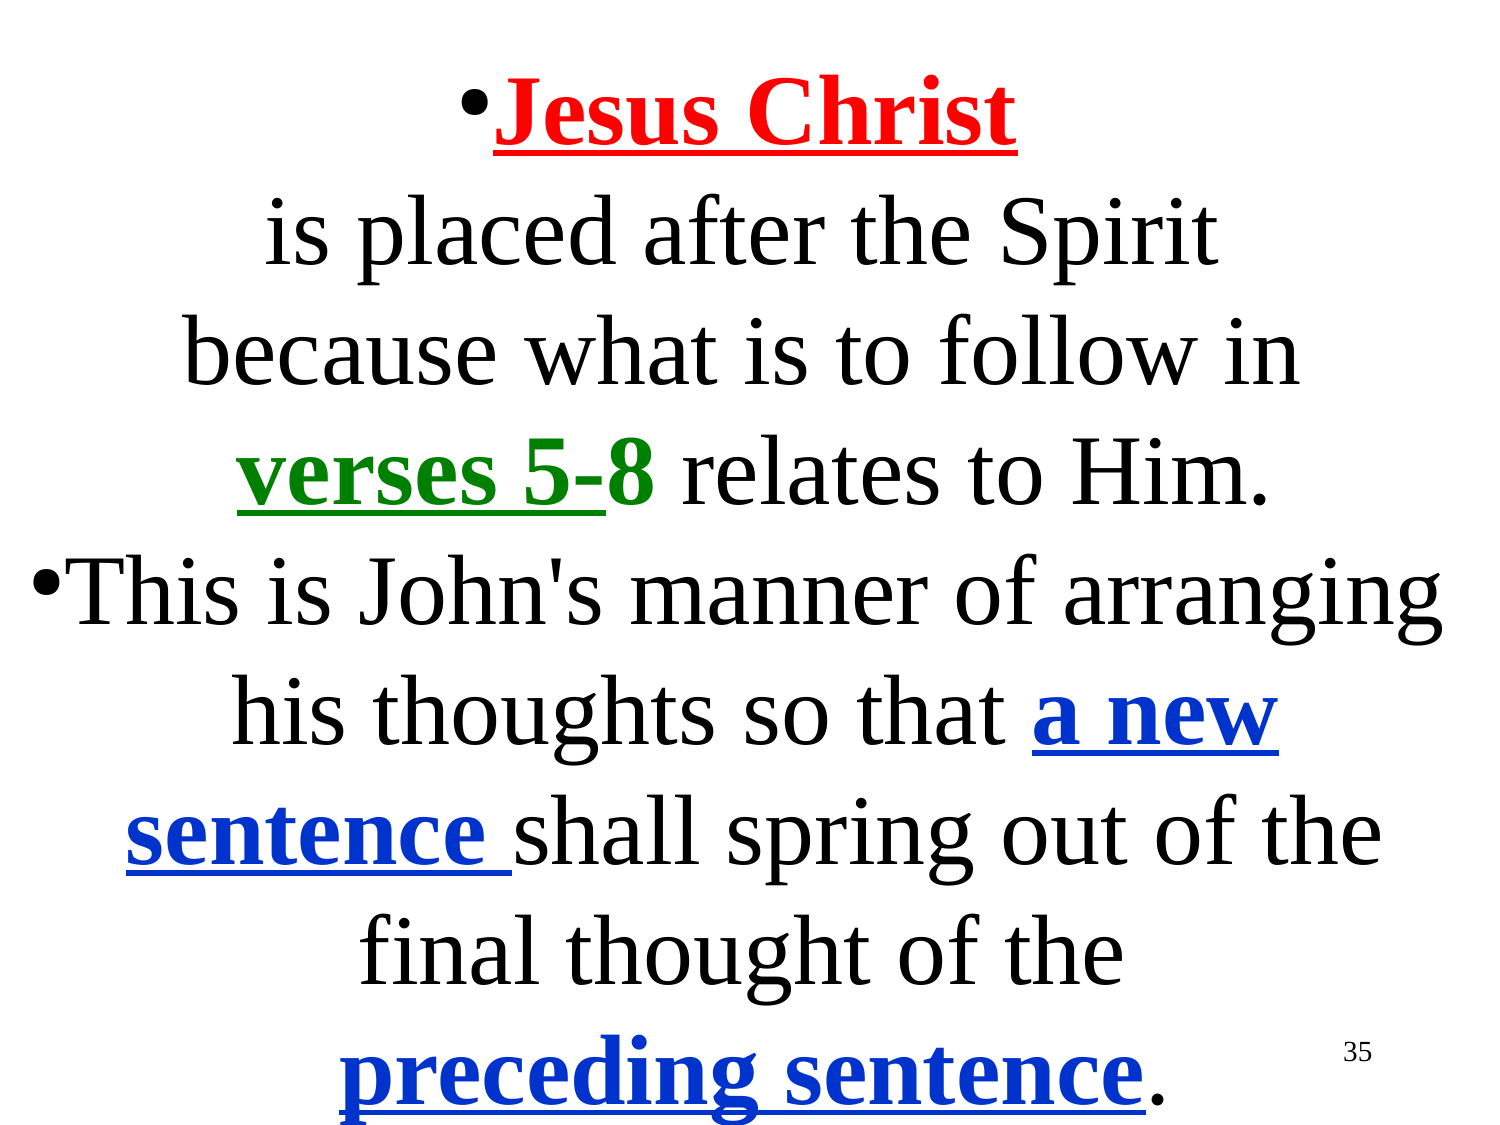

Jesus Christ
is placed after the Spirit
because what is to follow in
verses 5-8 relates to Him.
This is John's manner of arranging his thoughts so that a new sentence shall spring out of the final thought of the
preceding sentence.